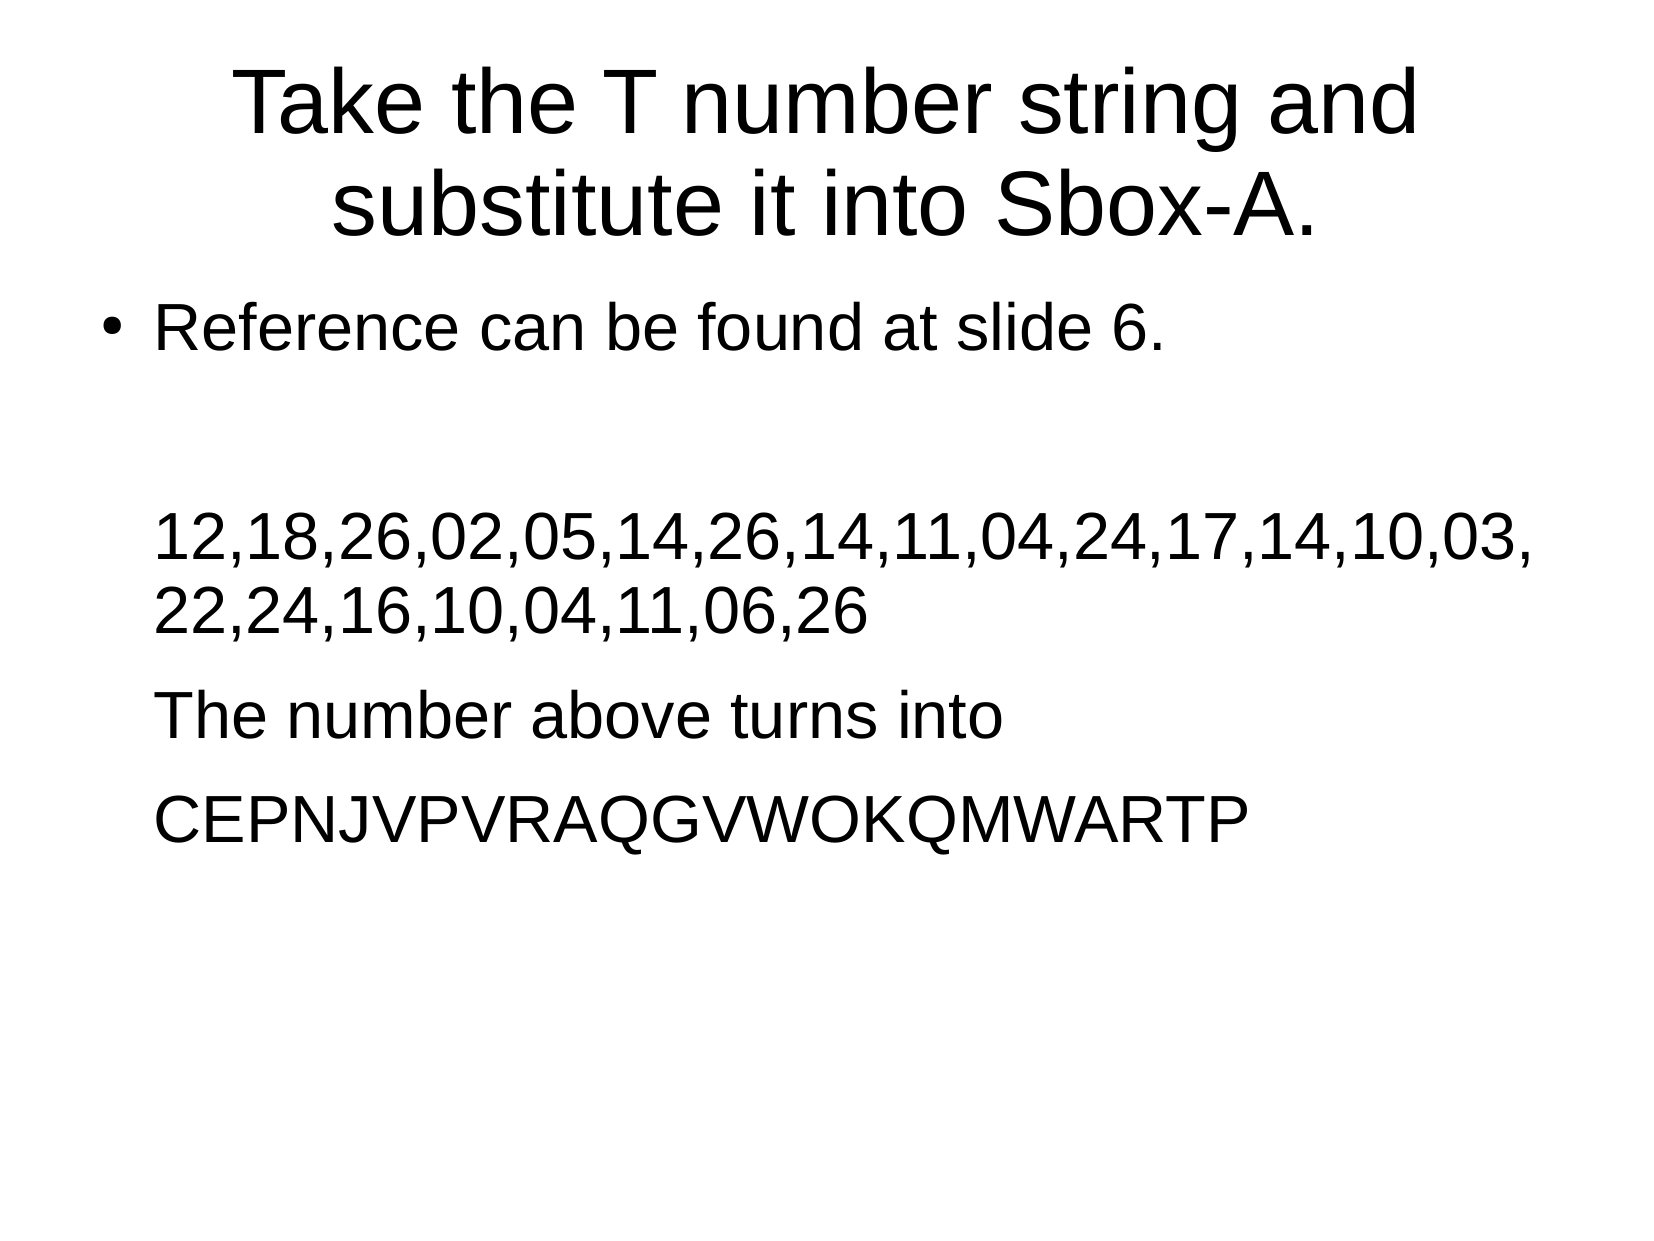

# Take the T number string and substitute it into Sbox-A.
Reference can be found at slide 6.
12,18,26,02,05,14,26,14,11,04,24,17,14,10,03,22,24,16,10,04,11,06,26
The number above turns into
CEPNJVPVRAQGVWOKQMWARTP